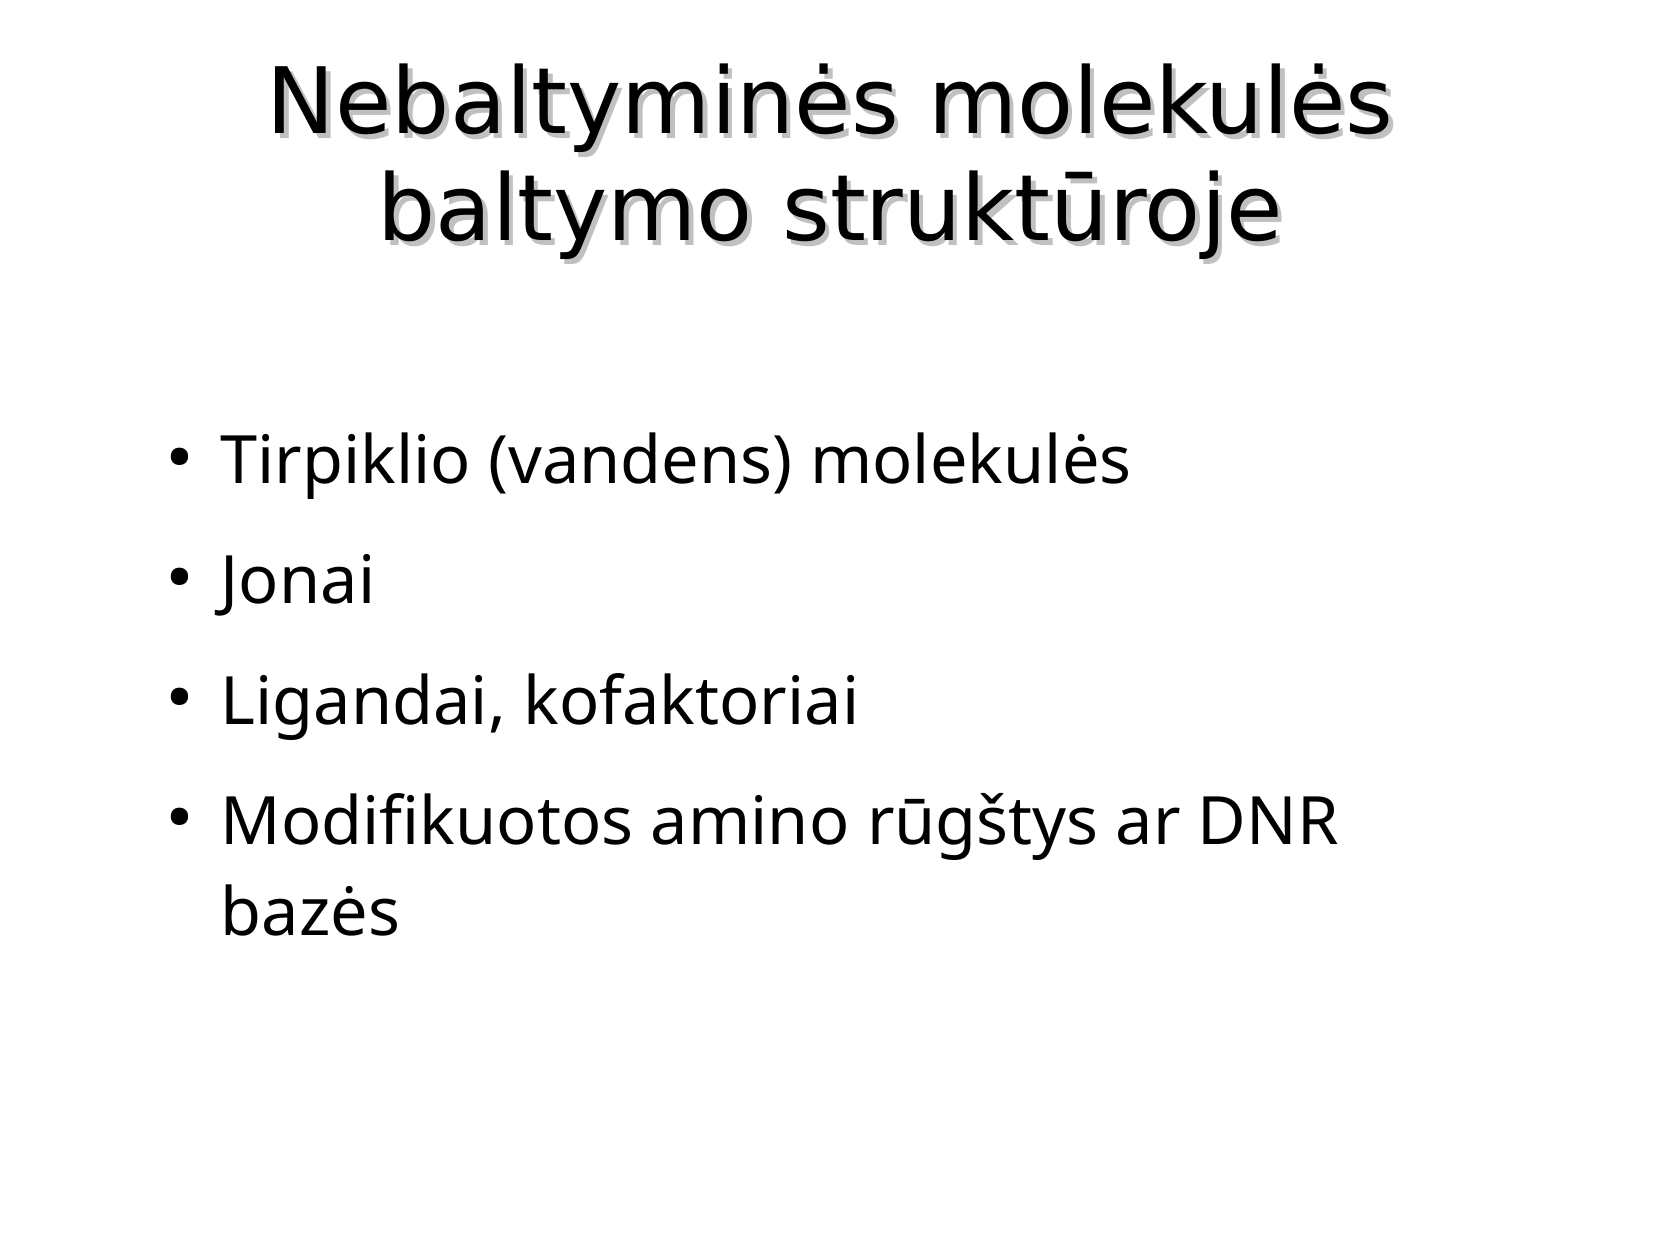

# Nebaltyminės molekulės baltymo struktūroje
Tirpiklio (vandens) molekulės
Jonai
Ligandai, kofaktoriai
Modifikuotos amino rūgštys ar DNR bazės